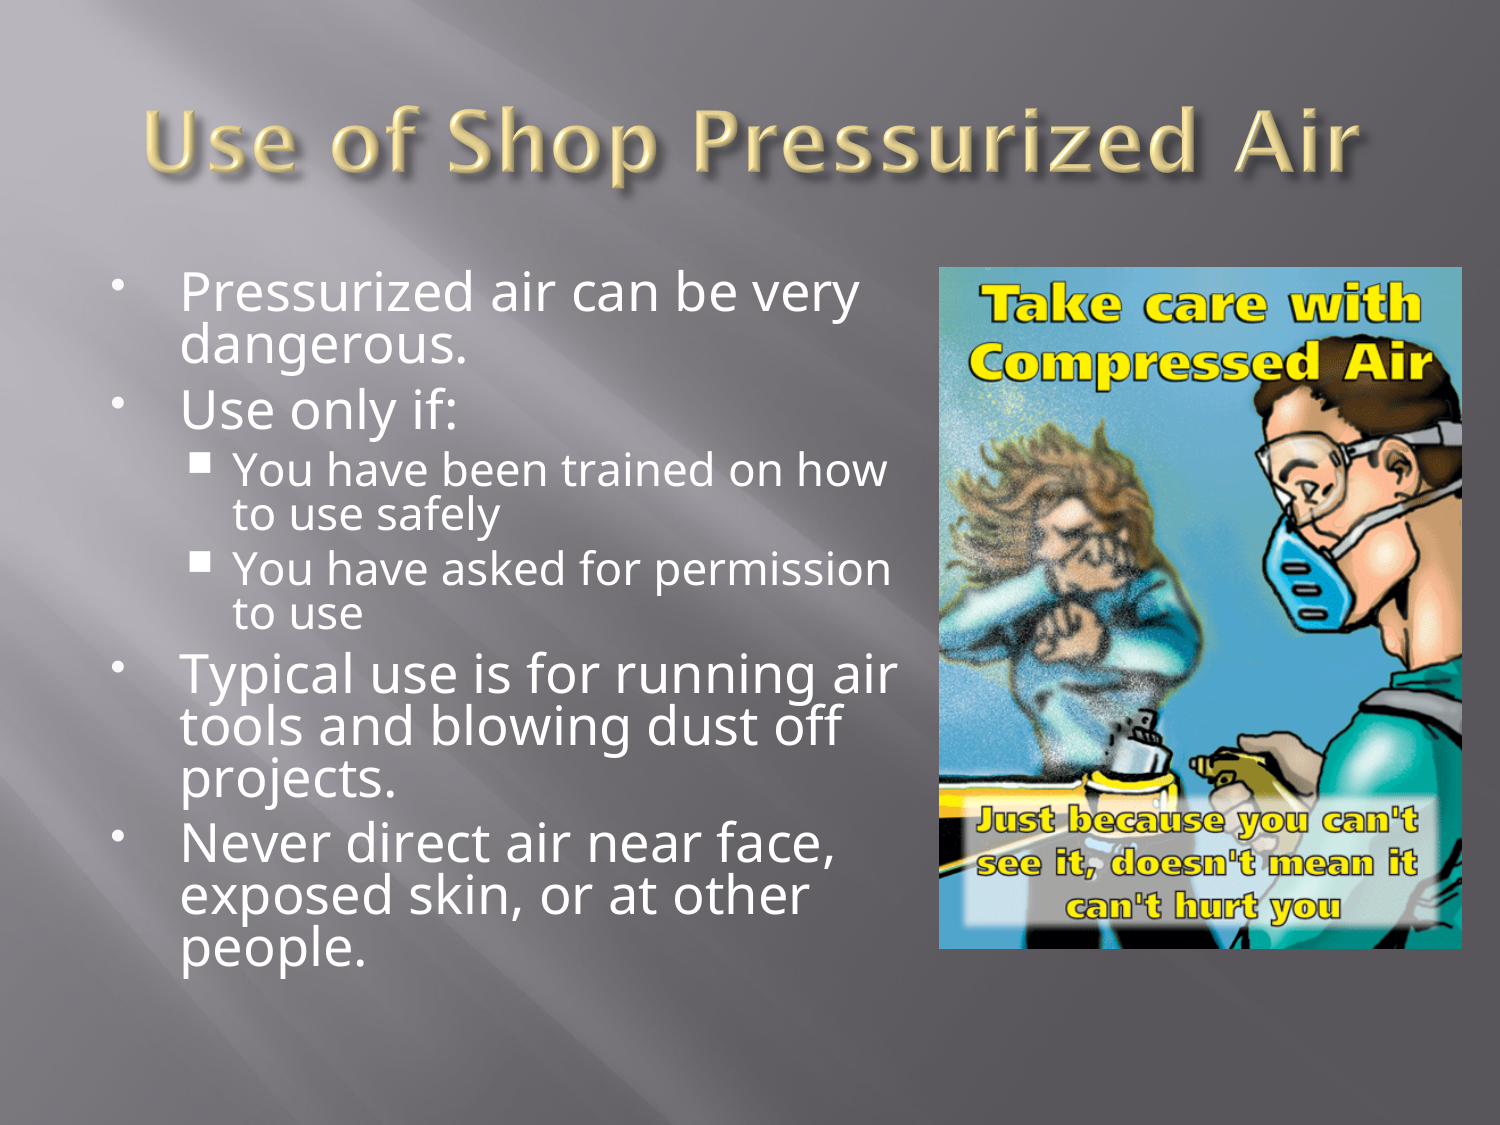

# Pressurized air can be very dangerous.
Use only if:
You have been trained on how to use safely
You have asked for permission to use
Typical use is for running air tools and blowing dust off projects.
Never direct air near face, exposed skin, or at other people.